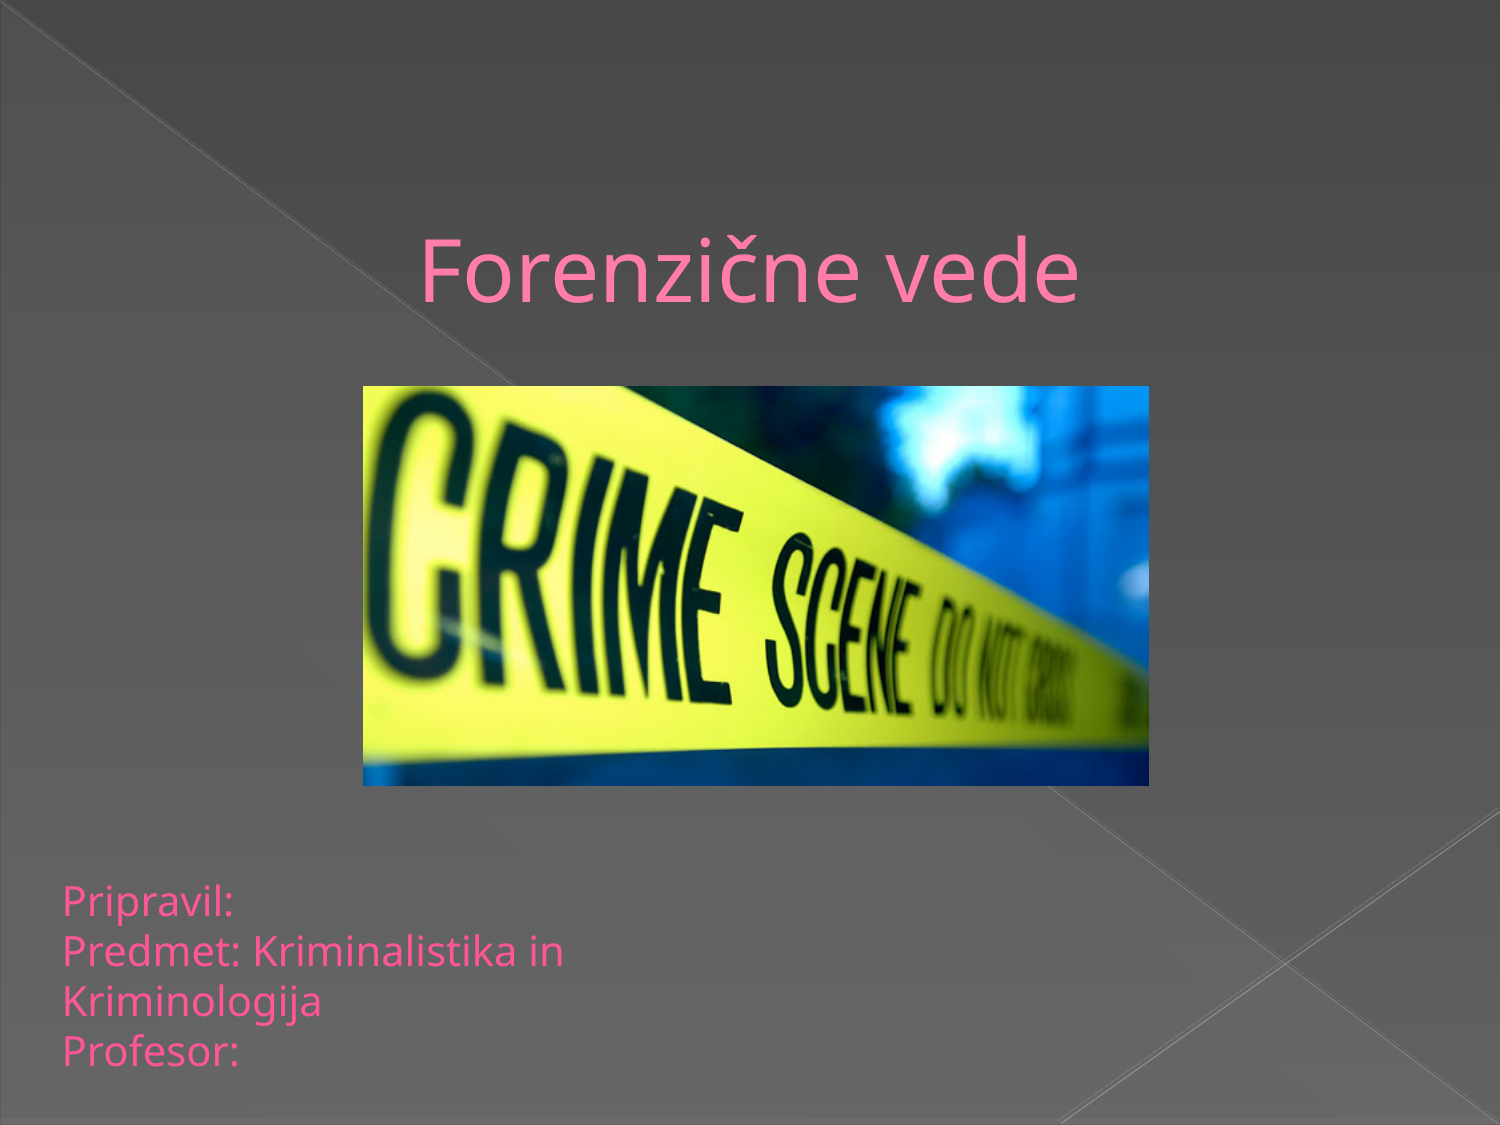

# Forenzične vede
Pripravil:
Predmet: Kriminalistika in Kriminologija
Profesor: